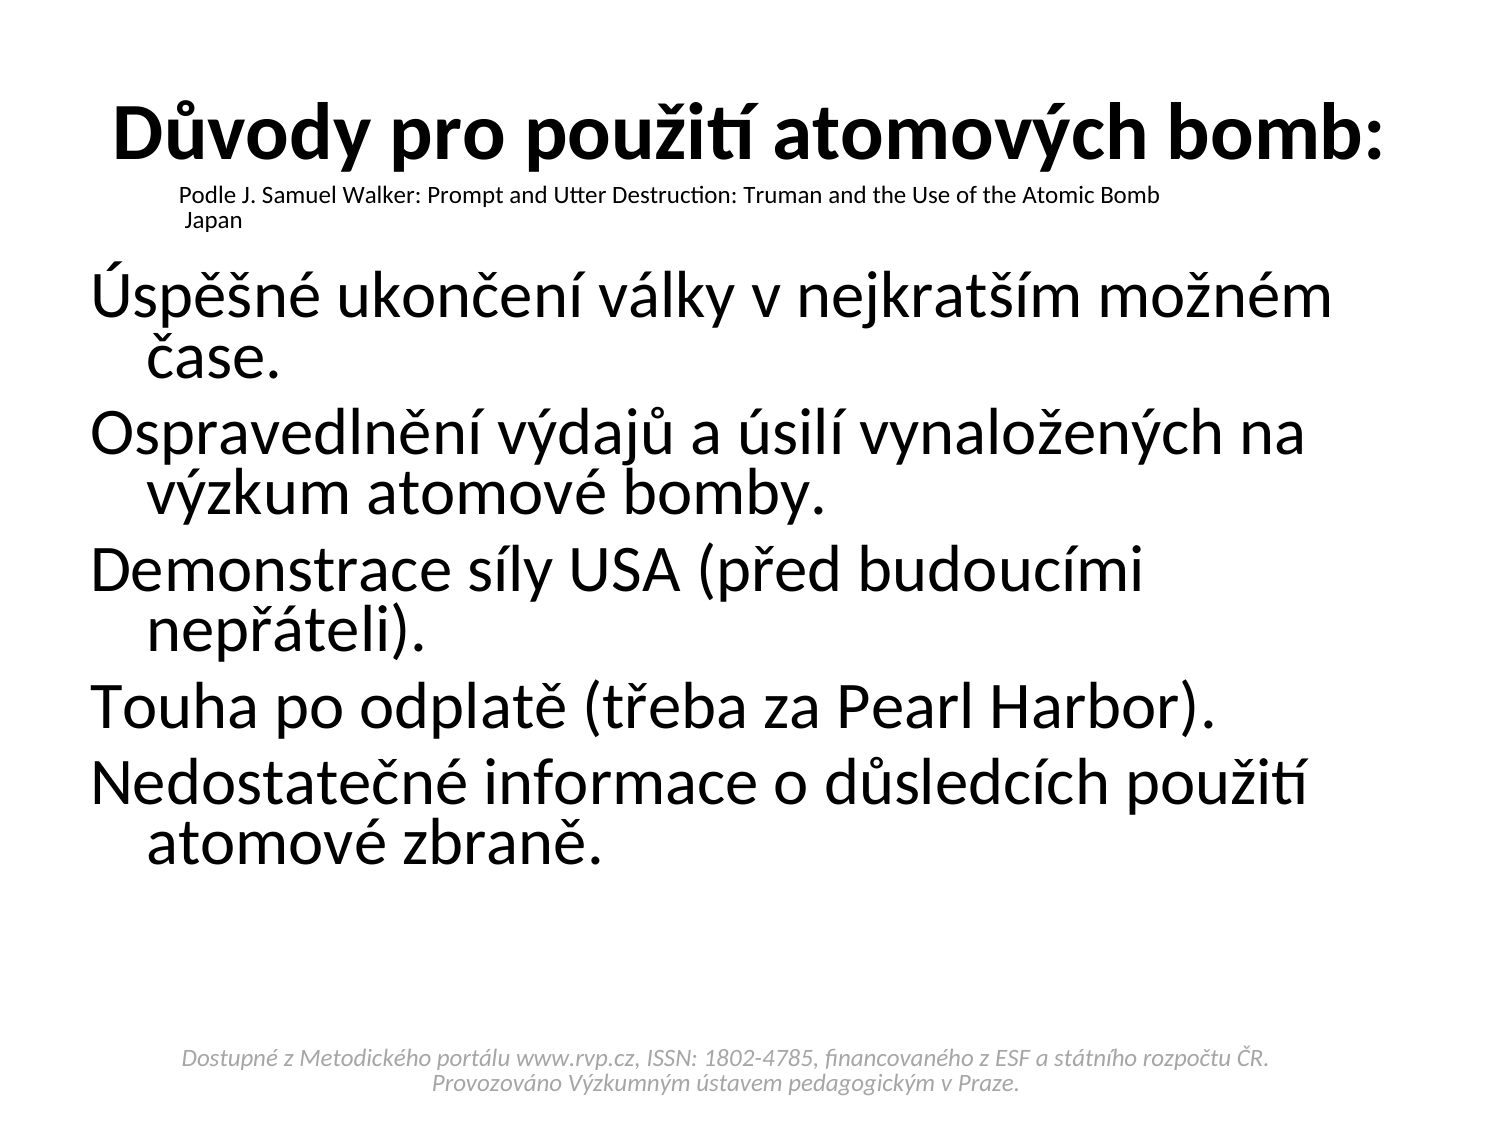

# Důvody pro použití atomových bomb:
Podle J. Samuel Walker: Prompt and Utter Destruction: Truman and the Use of the Atomic Bomb
 Japan
Úspěšné ukončení války v nejkratším možném čase.
Ospravedlnění výdajů a úsilí vynaložených na výzkum atomové bomby.
Demonstrace síly USA (před budoucími nepřáteli).
Touha po odplatě (třeba za Pearl Harbor).
Nedostatečné informace o důsledcích použití atomové zbraně.
Dostupné z Metodického portálu www.rvp.cz, ISSN: 1802-4785, financovaného z ESF a státního rozpočtu ČR. Provozováno Výzkumným ústavem pedagogickým v Praze.